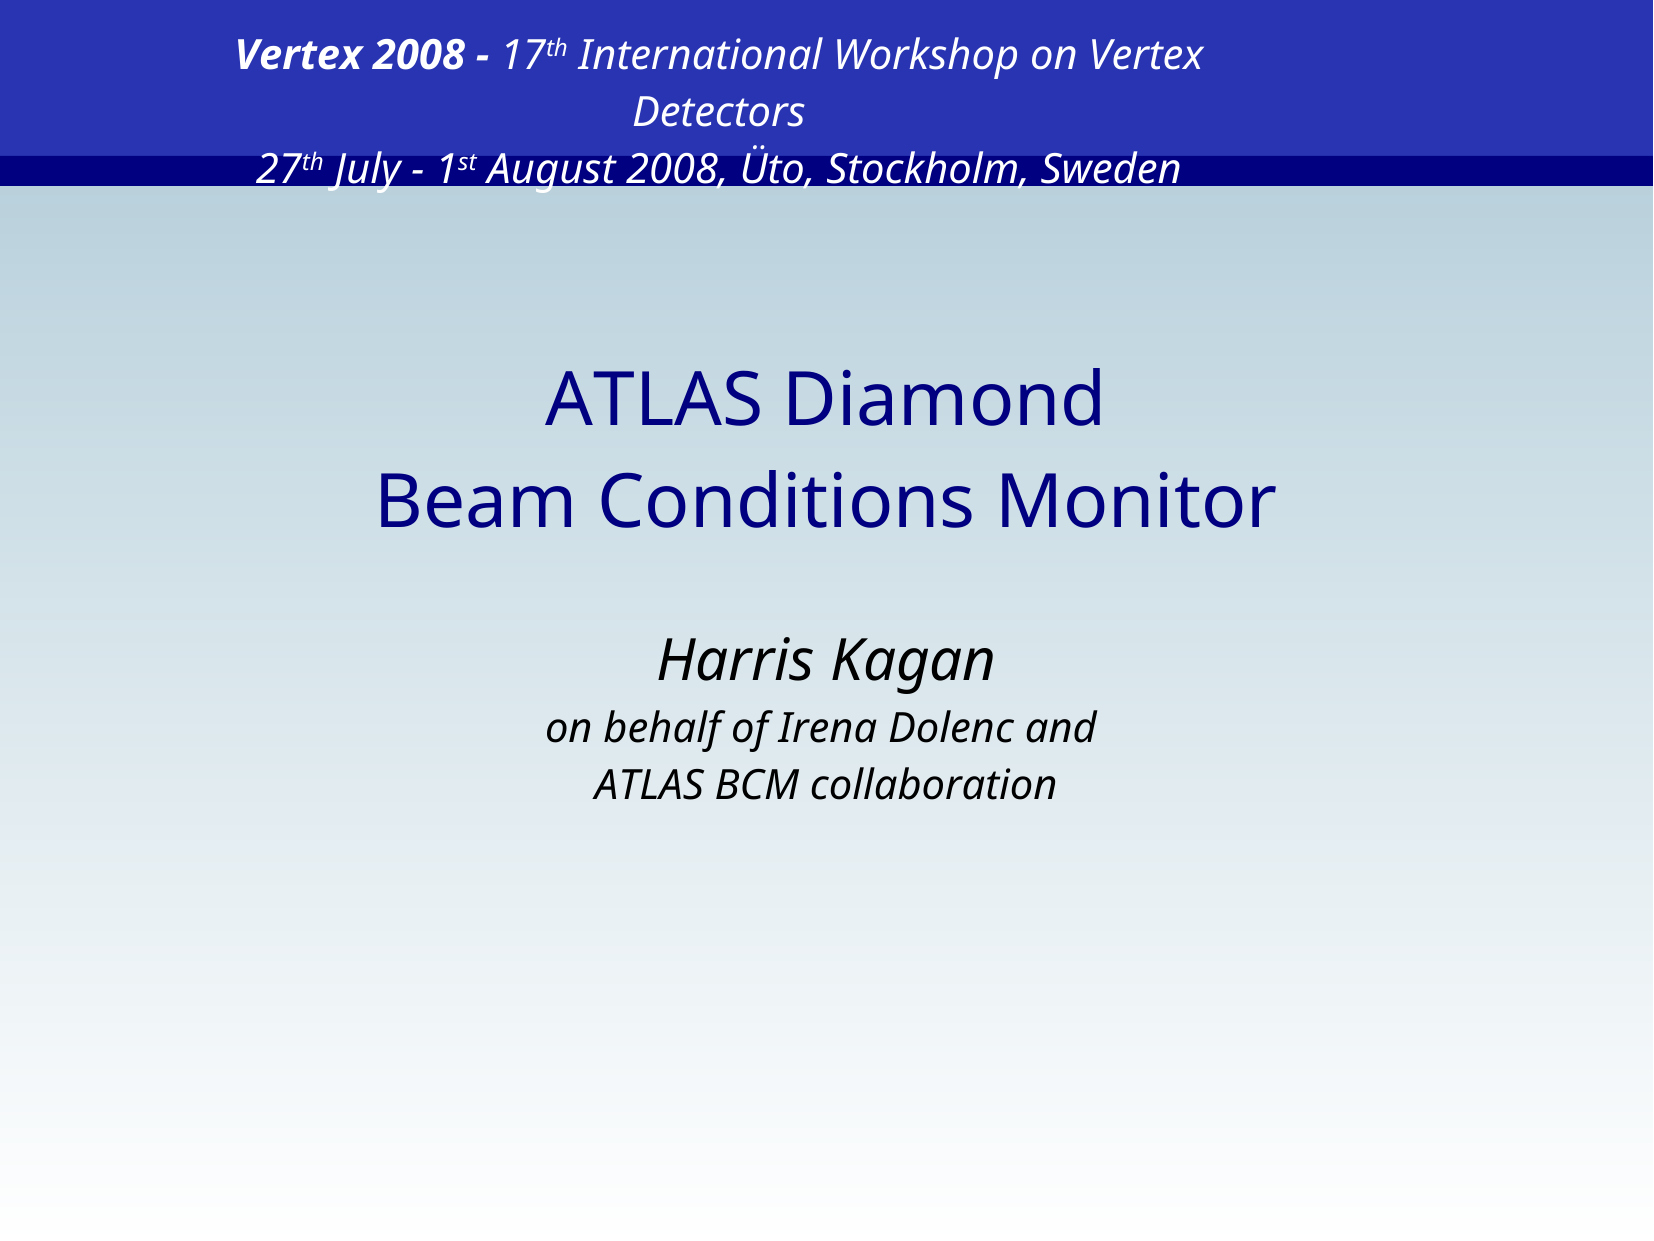

Vertex 2008 - 17th International Workshop on Vertex Detectors
27th July - 1st August 2008, Üto, Stockholm, Sweden
# ATLAS Diamond
Beam Conditions Monitor
	Harris Kagan
on behalf of Irena Dolenc and
ATLAS BCM collaboration